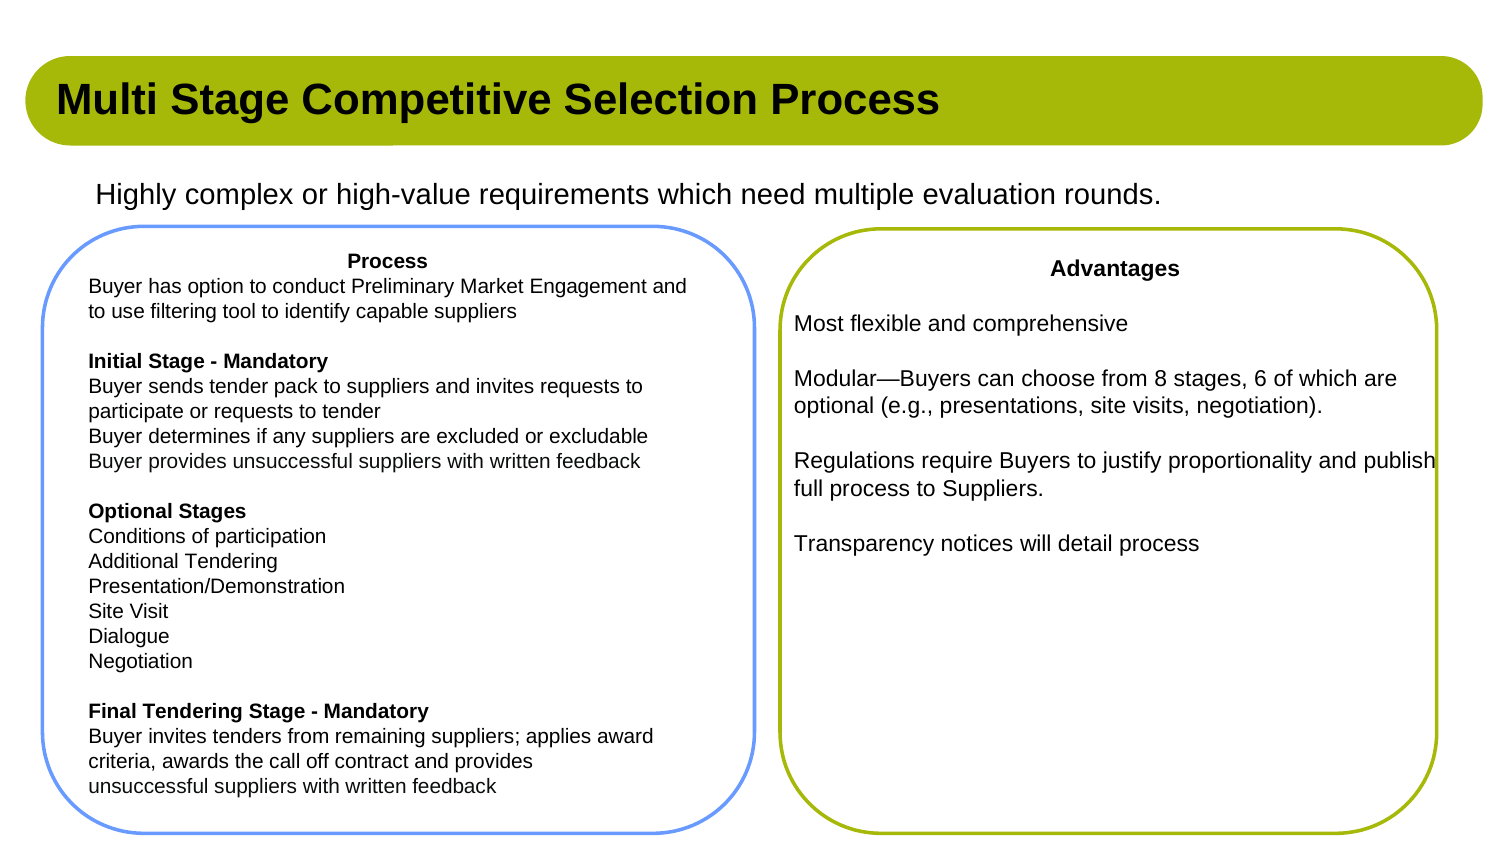

Multi Stage Competitive Selection Process
Highly complex or high-value requirements which need multiple evaluation rounds.
#
Process
Buyer has option to conduct Preliminary Market Engagement and to use filtering tool to identify capable suppliers
Initial Stage - Mandatory
Buyer sends tender pack to suppliers and invites requests to participate or requests to tender
Buyer determines if any suppliers are excluded or excludable
Buyer provides unsuccessful suppliers with written feedback
Optional Stages
Conditions of participation
Additional Tendering
Presentation/Demonstration
Site Visit
Dialogue
Negotiation
Final Tendering Stage - Mandatory
Buyer invites tenders from remaining suppliers; applies award criteria, awards the call off contract and provides
unsuccessful suppliers with written feedback
Advantages
Most flexible and comprehensive
Modular—Buyers can choose from 8 stages, 6 of which are optional (e.g., presentations, site visits, negotiation).
Regulations require Buyers to justify proportionality and publish full process to Suppliers.
Transparency notices will detail process